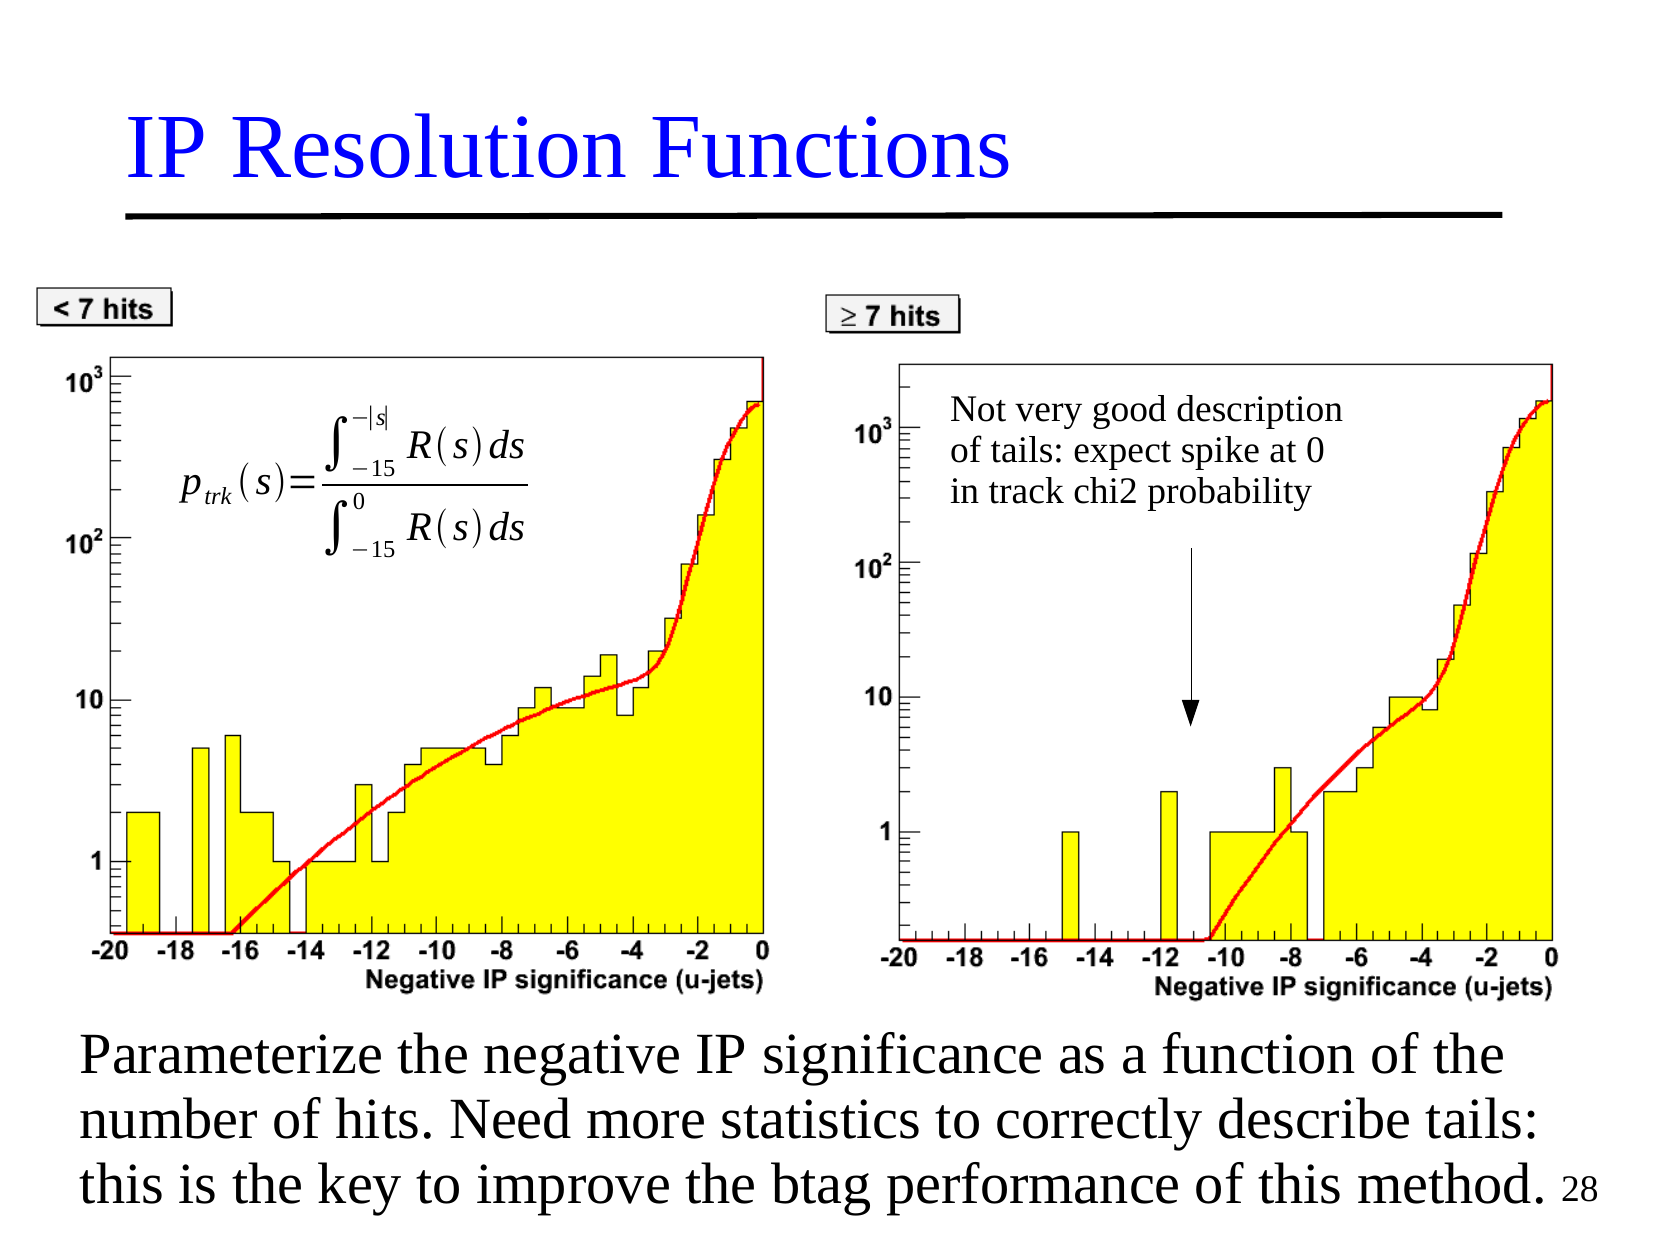

IP Resolution Functions
Not very good description
of tails: expect spike at 0
in track chi2 probability
Parameterize the negative IP significance as a function of the
number of hits. Need more statistics to correctly describe tails:
this is the key to improve the btag performance of this method.